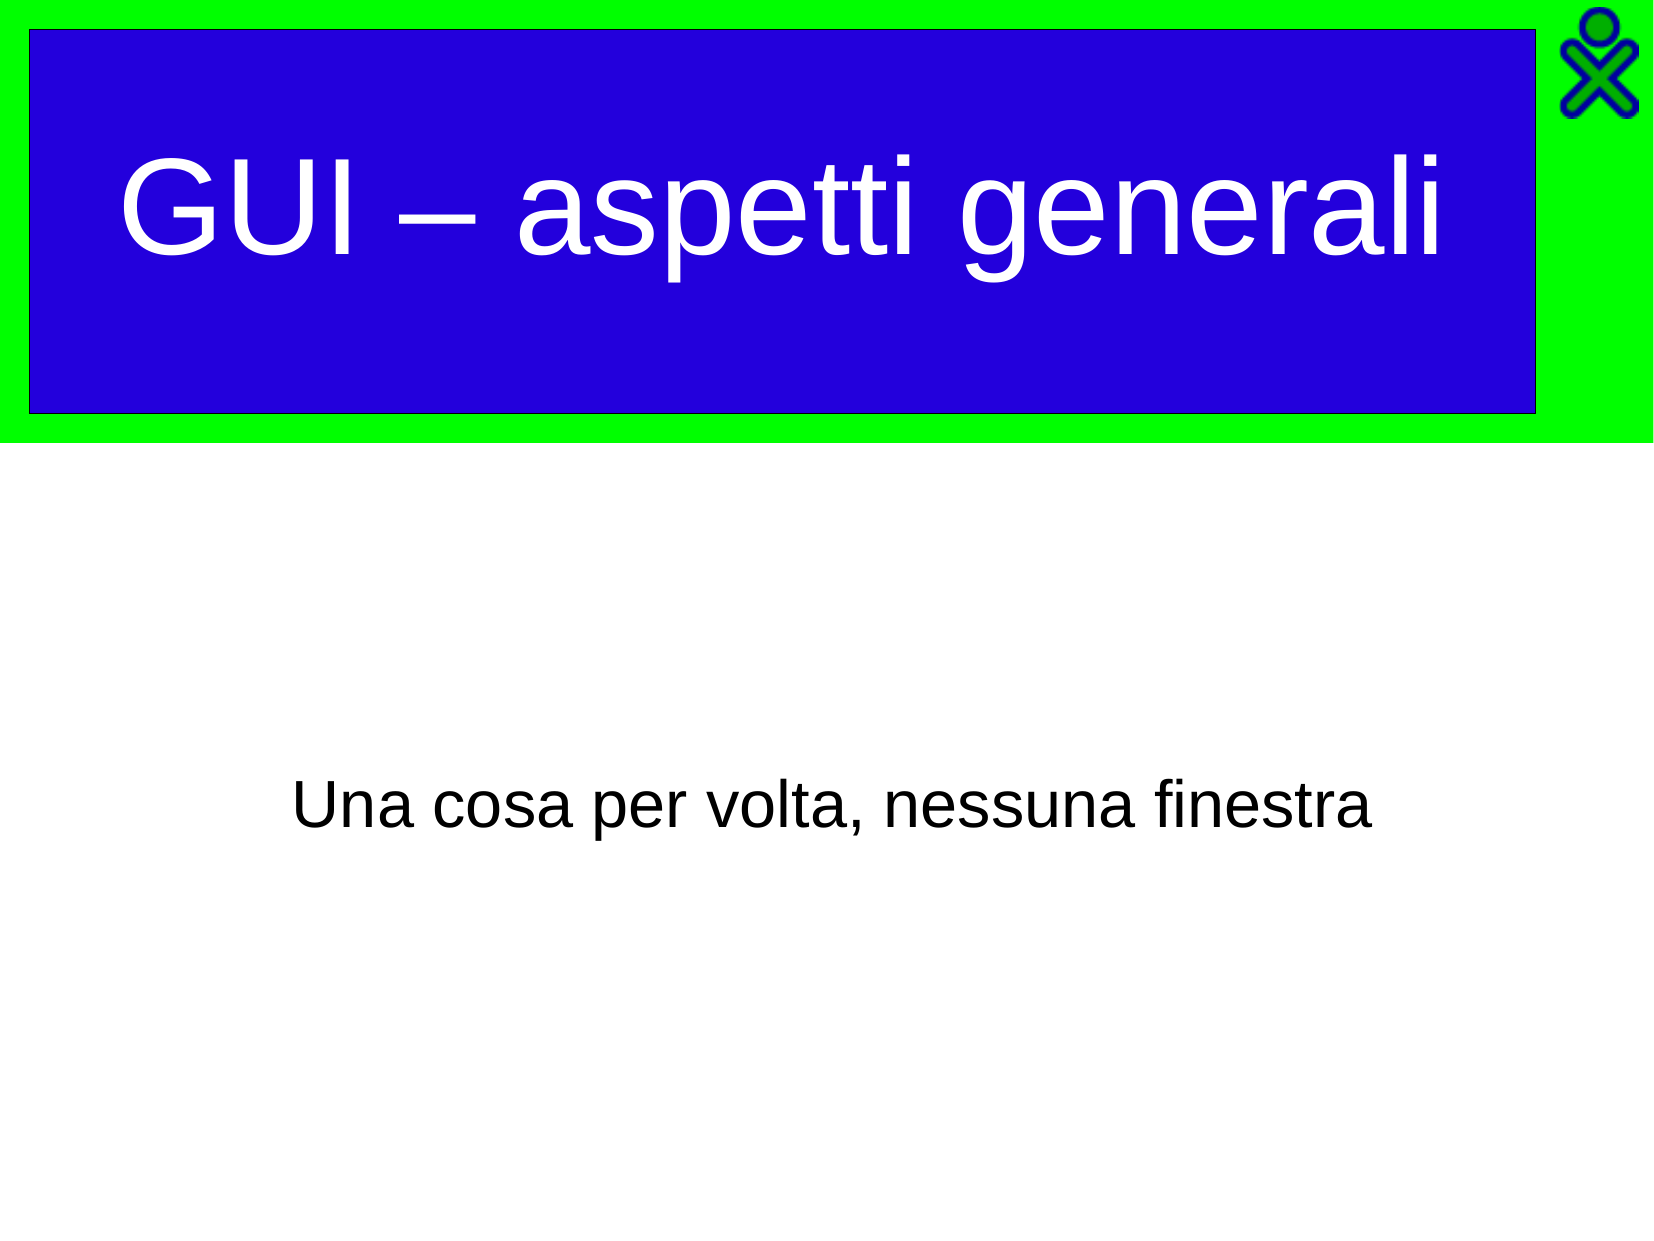

# GUI – aspetti generali
Una cosa per volta, nessuna finestra